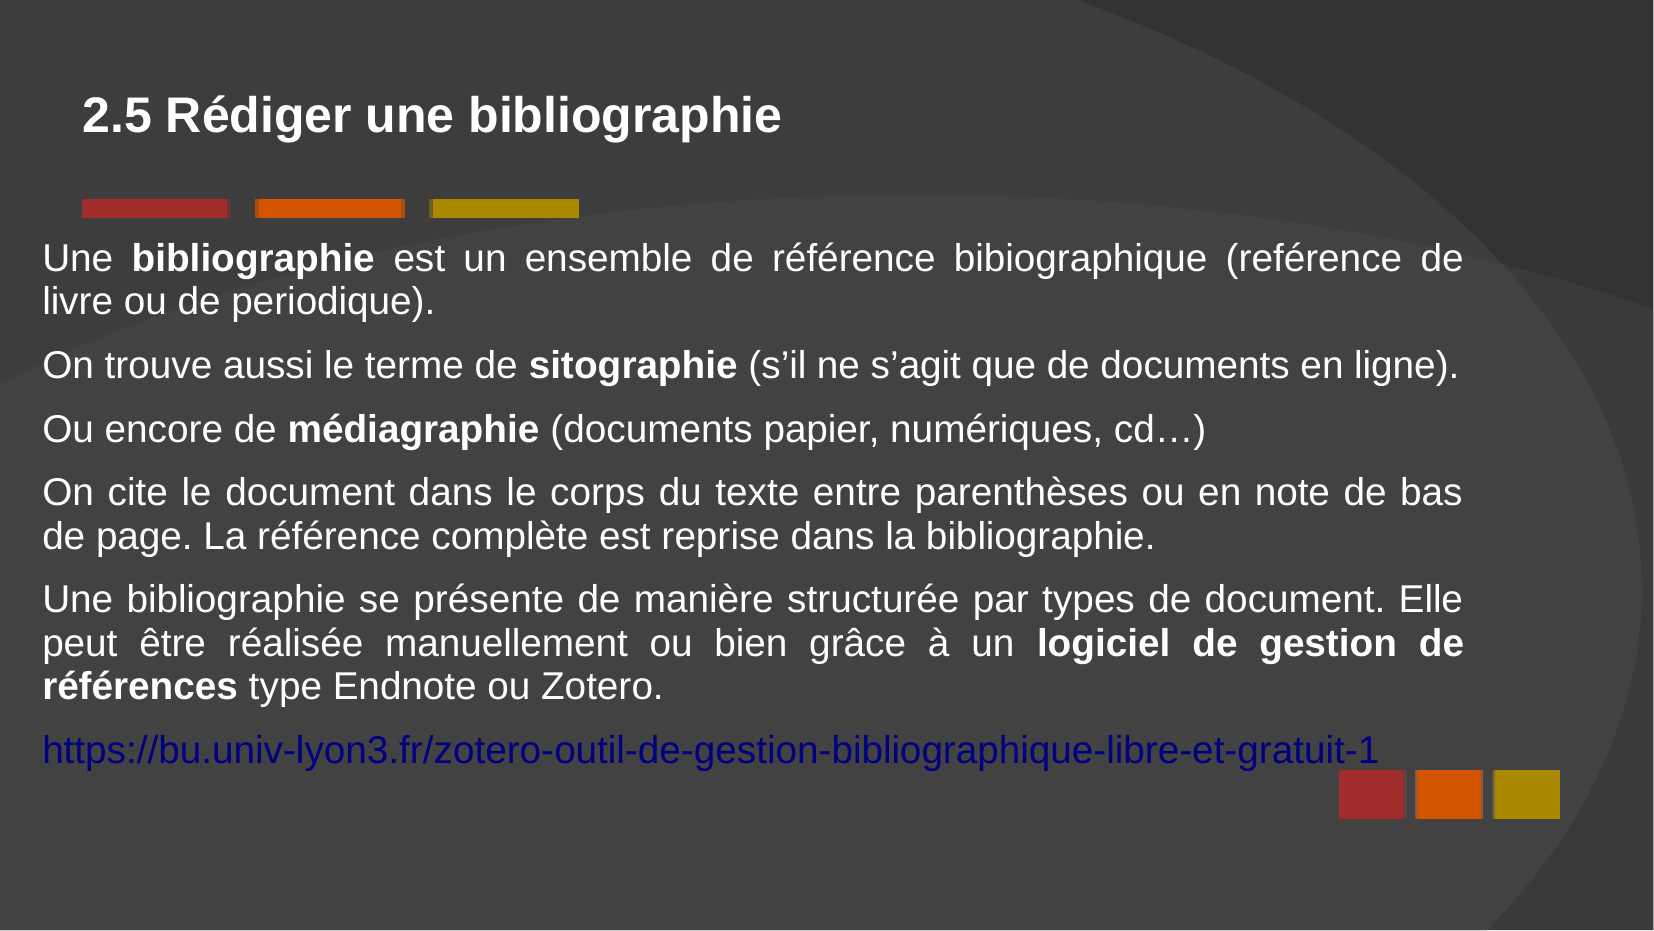

# 2.5 Rédiger une bibliographie
Une bibliographie est un ensemble de référence bibiographique (reférence de livre ou de periodique).
On trouve aussi le terme de sitographie (s’il ne s’agit que de documents en ligne).
Ou encore de médiagraphie (documents papier, numériques, cd…)
On cite le document dans le corps du texte entre parenthèses ou en note de bas de page. La référence complète est reprise dans la bibliographie.
Une bibliographie se présente de manière structurée par types de document. Elle peut être réalisée manuellement ou bien grâce à un logiciel de gestion de références type Endnote ou Zotero.
https://bu.univ-lyon3.fr/zotero-outil-de-gestion-bibliographique-libre-et-gratuit-1